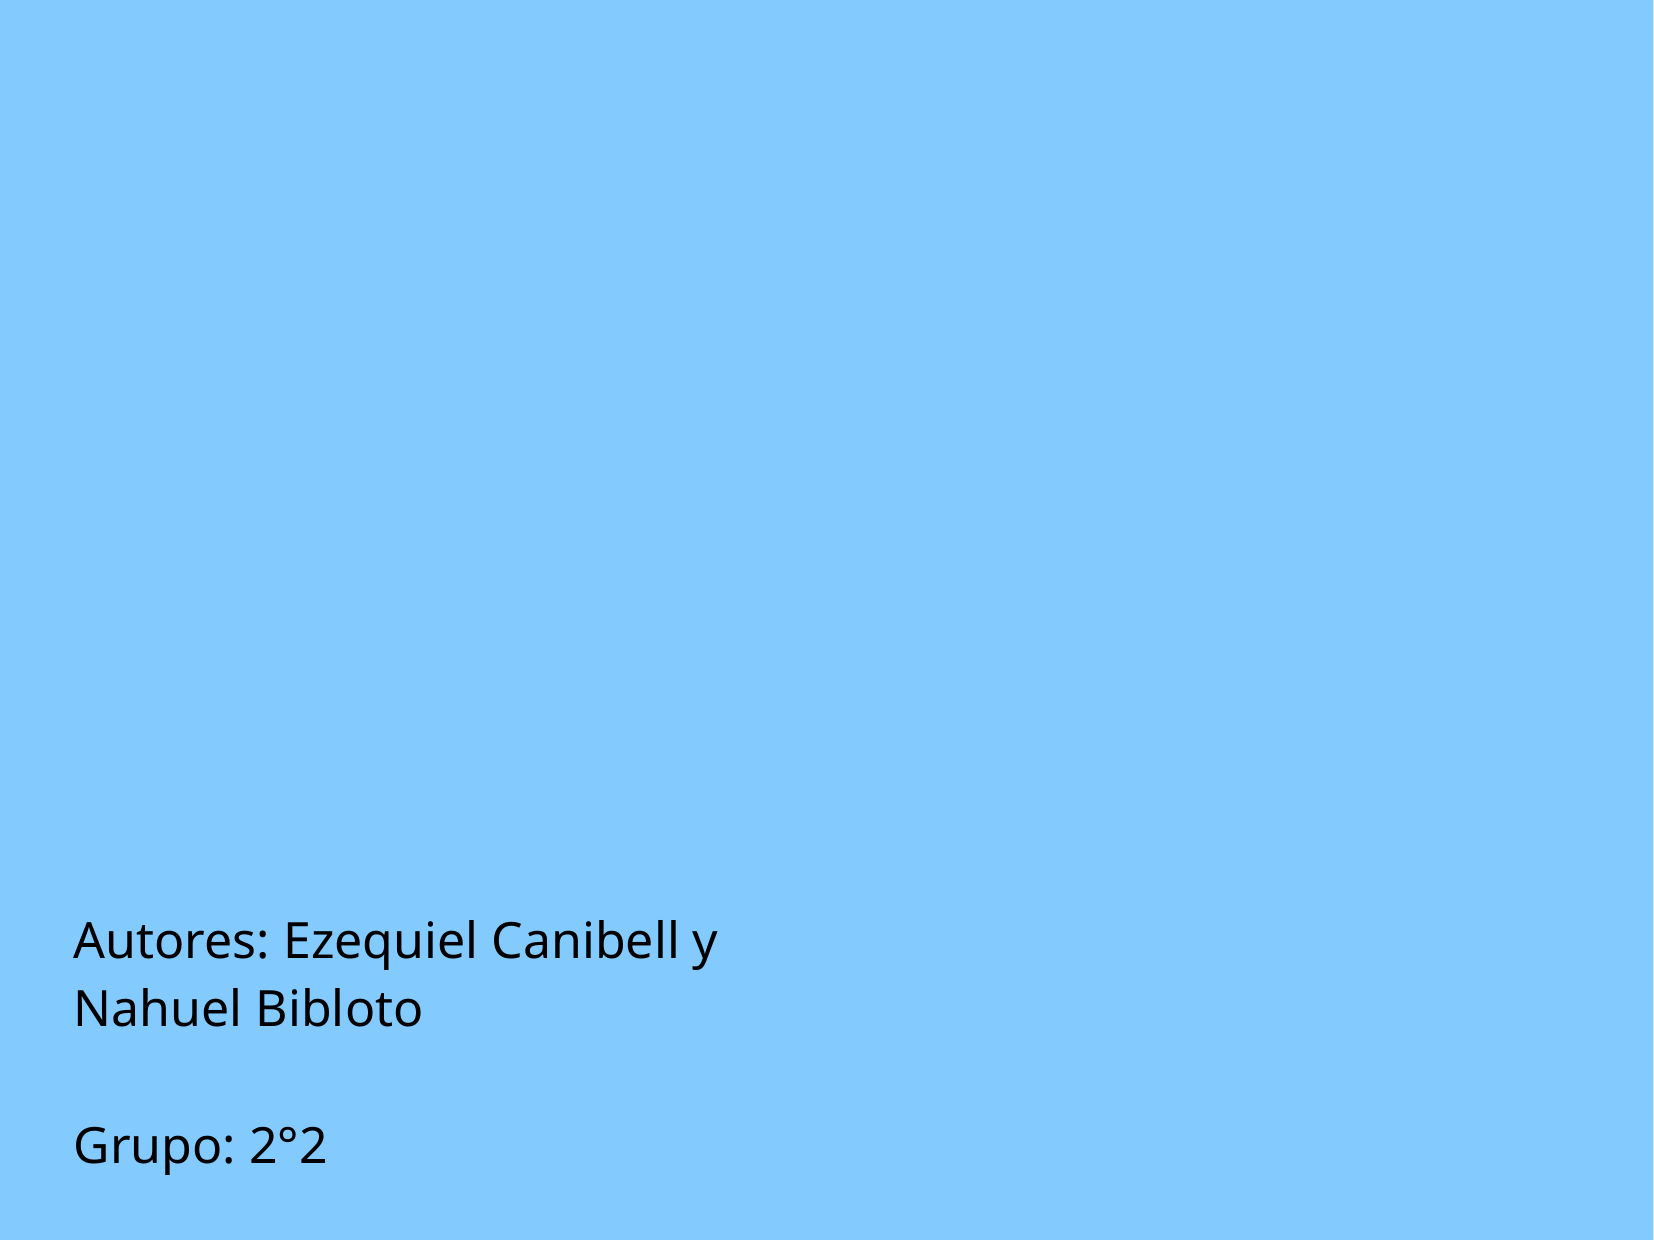

Autores: Ezequiel Canibell y Nahuel Bibloto
Grupo: 2°2